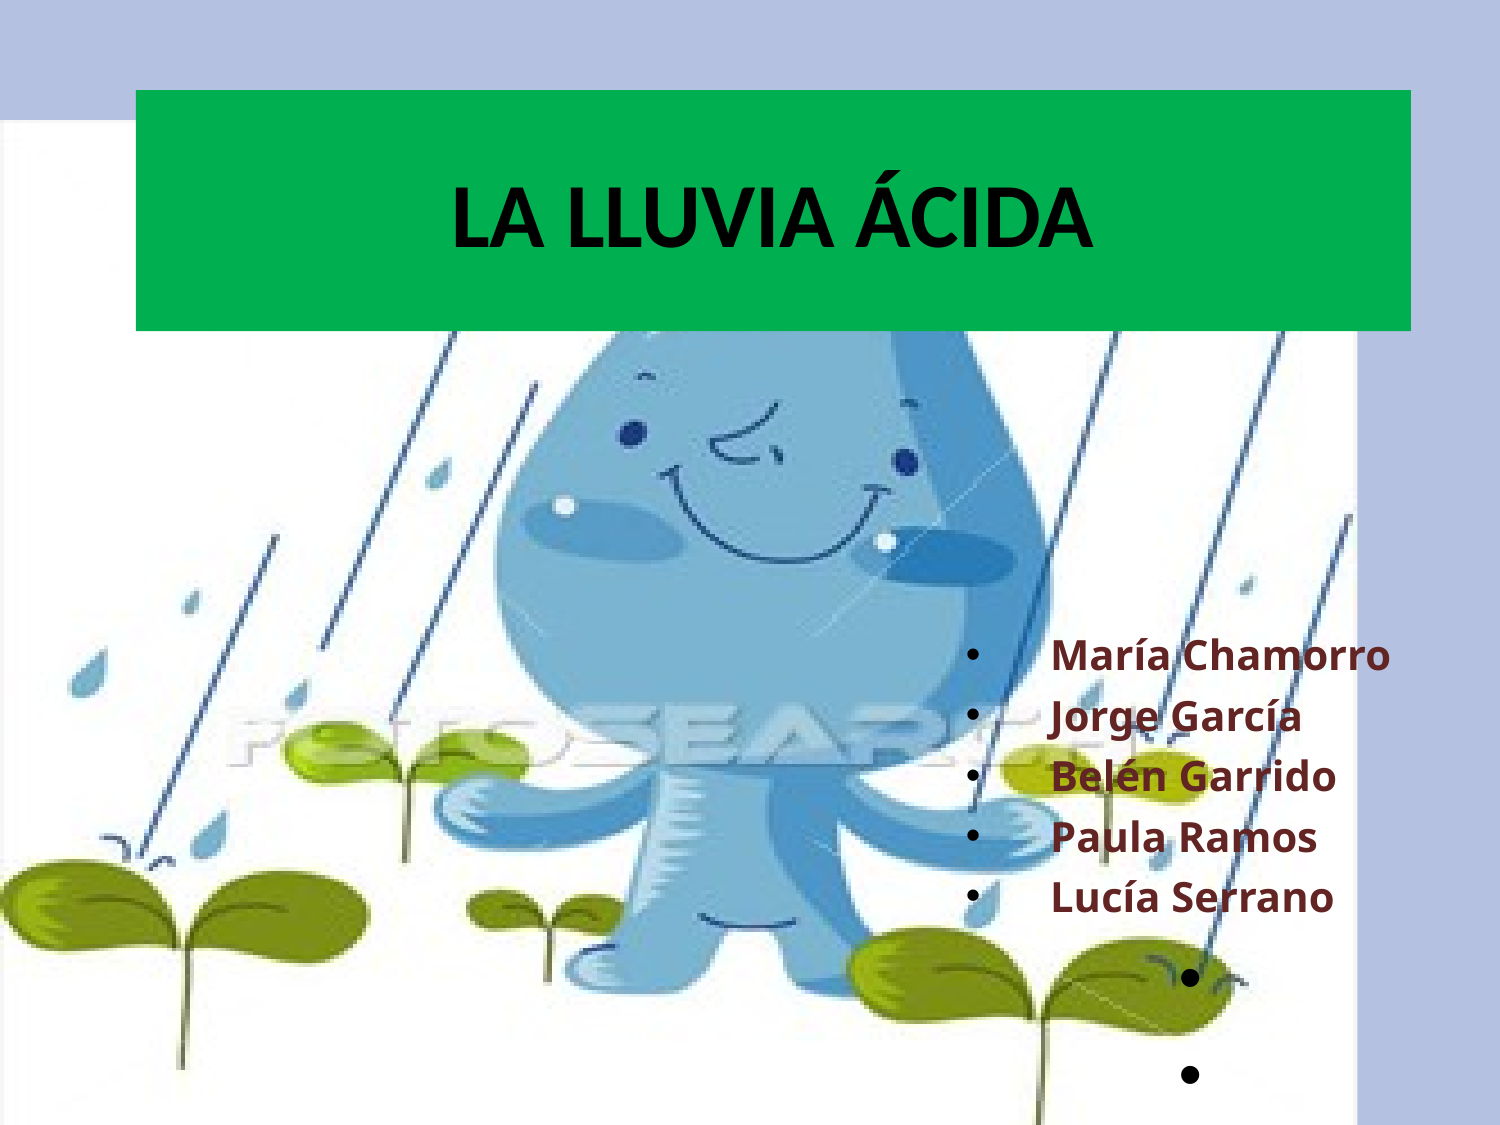

# La lluvia ácida
María Chamorro
Jorge García
Belén Garrido
Paula Ramos
Lucía Serrano